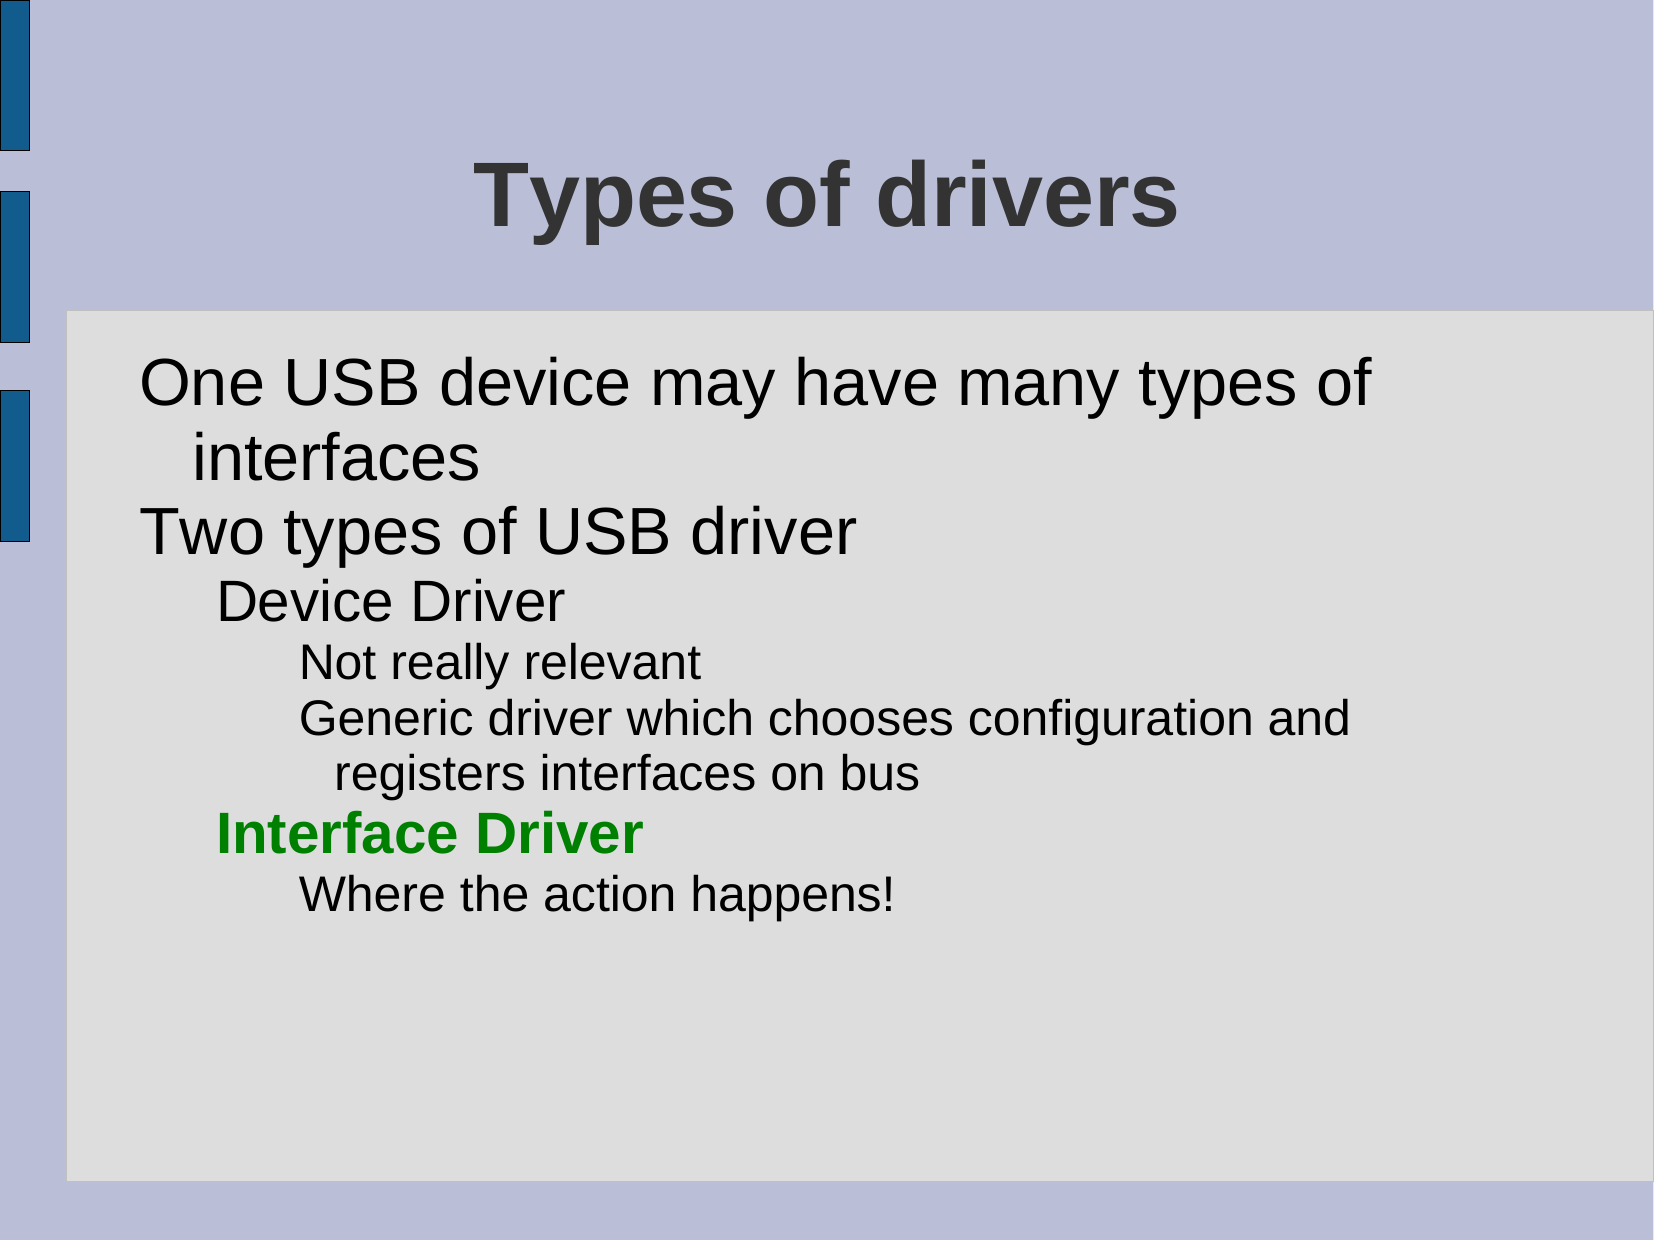

# Types of drivers
One USB device may have many types of interfaces
Two types of USB driver
Device Driver
Not really relevant
Generic driver which chooses configuration and registers interfaces on bus
Interface Driver
Where the action happens!